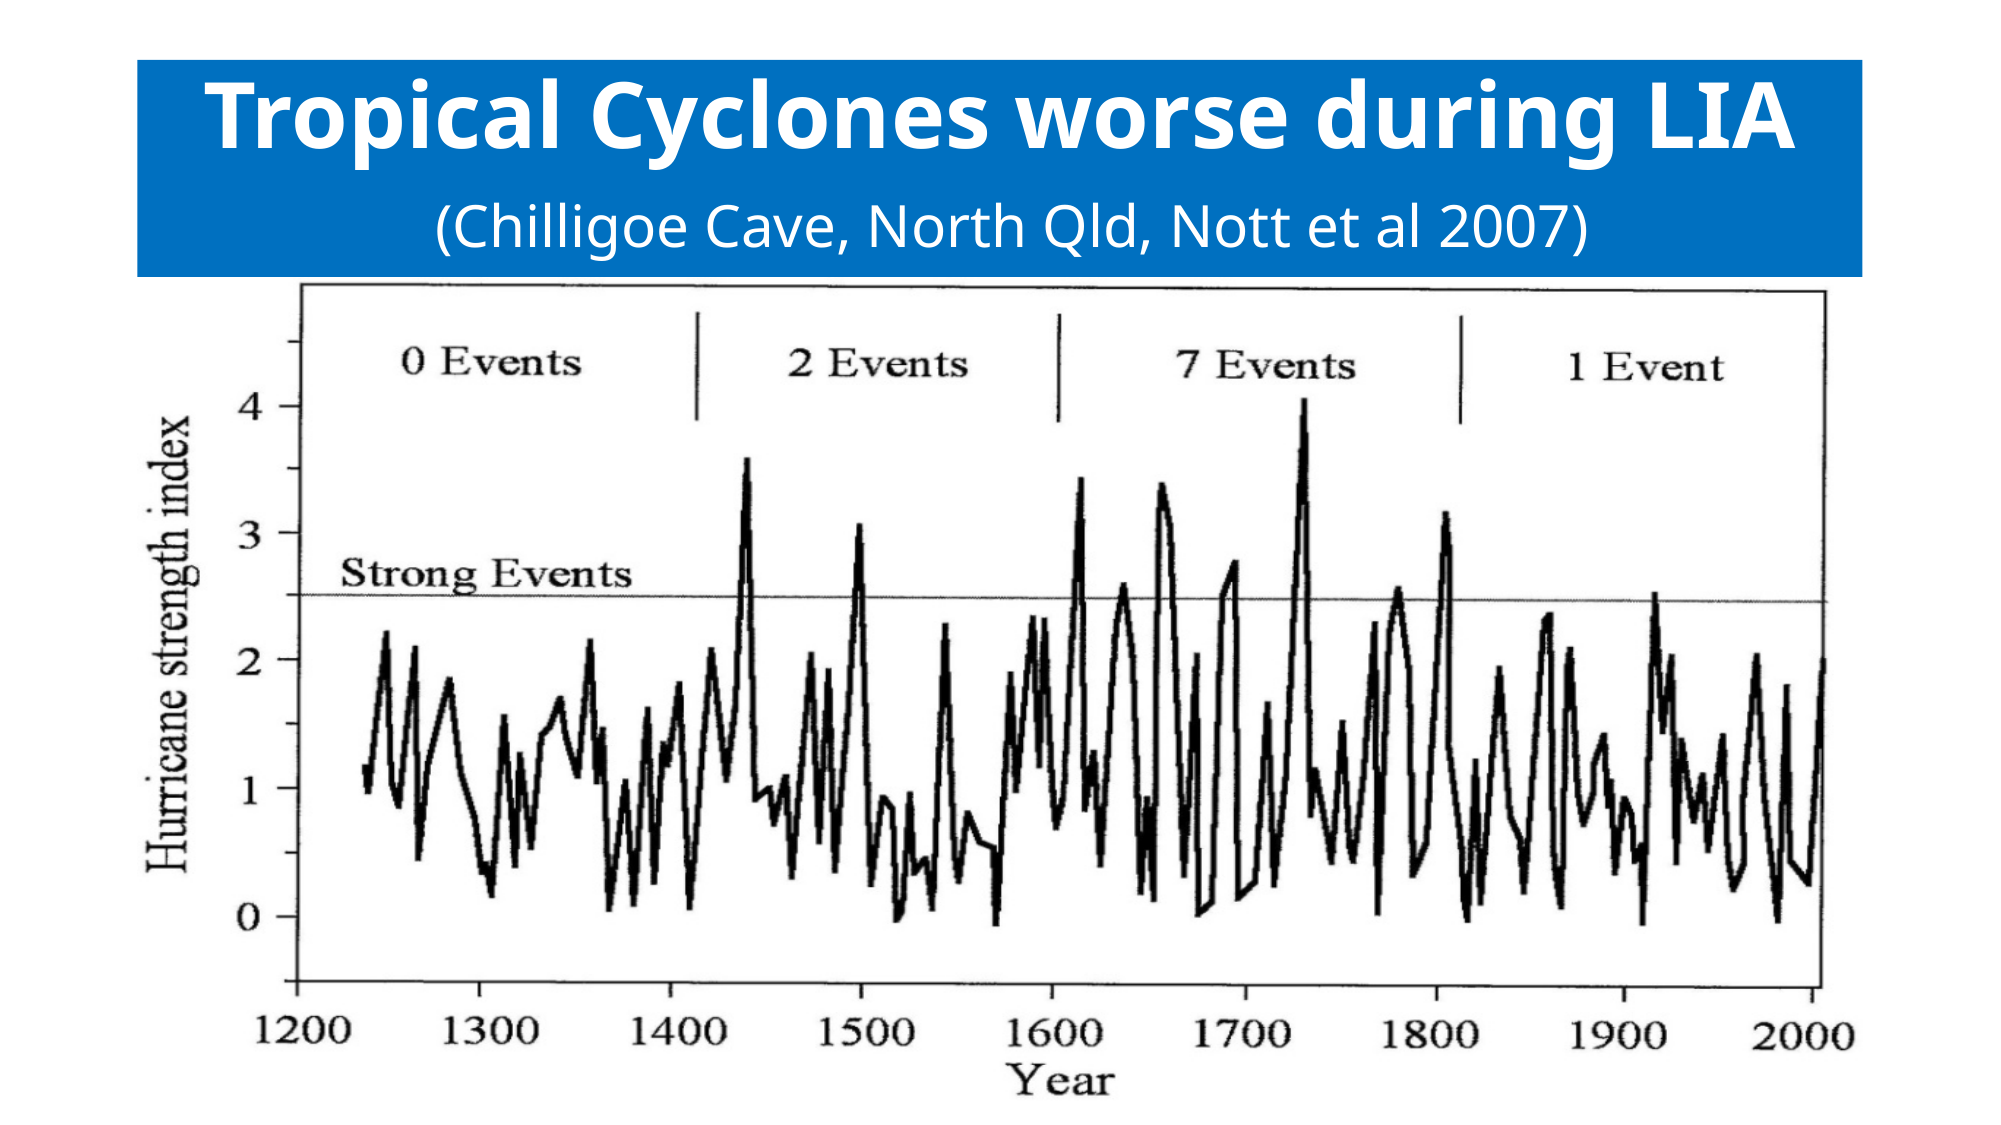

Tropical Cyclones worse during LIA
 (Chilligoe Cave, North Qld, Nott et al 2007)